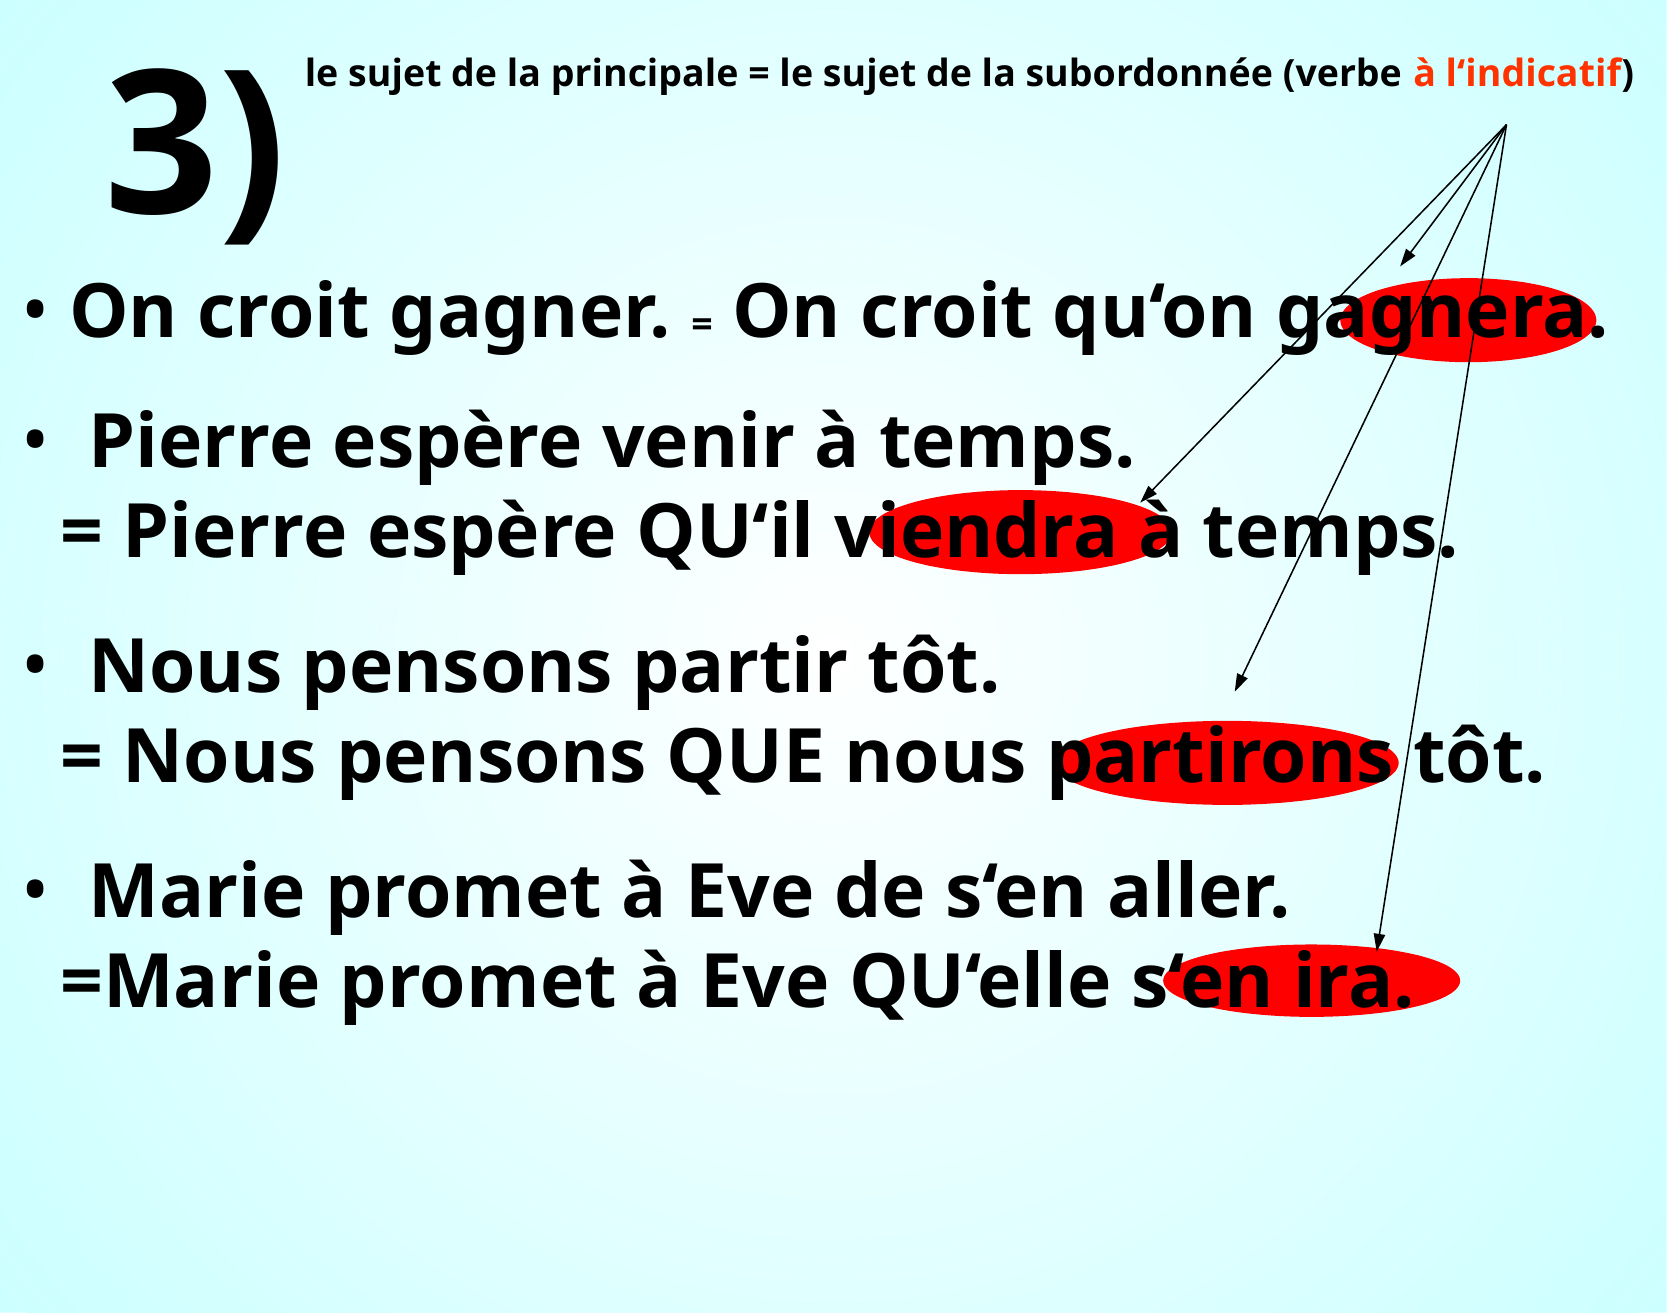

3)
le sujet de la principale = le sujet de la subordonnée (verbe à l‘indicatif)
 On croit gagner. = On croit qu‘on gagnera.
 Pierre espère venir à temps.
 = Pierre espère QU‘il viendra à temps.
 Nous pensons partir tôt.
 = Nous pensons QUE nous partirons tôt.
 Marie promet à Eve de s‘en aller.
 =Marie promet à Eve QU‘elle s‘en ira.